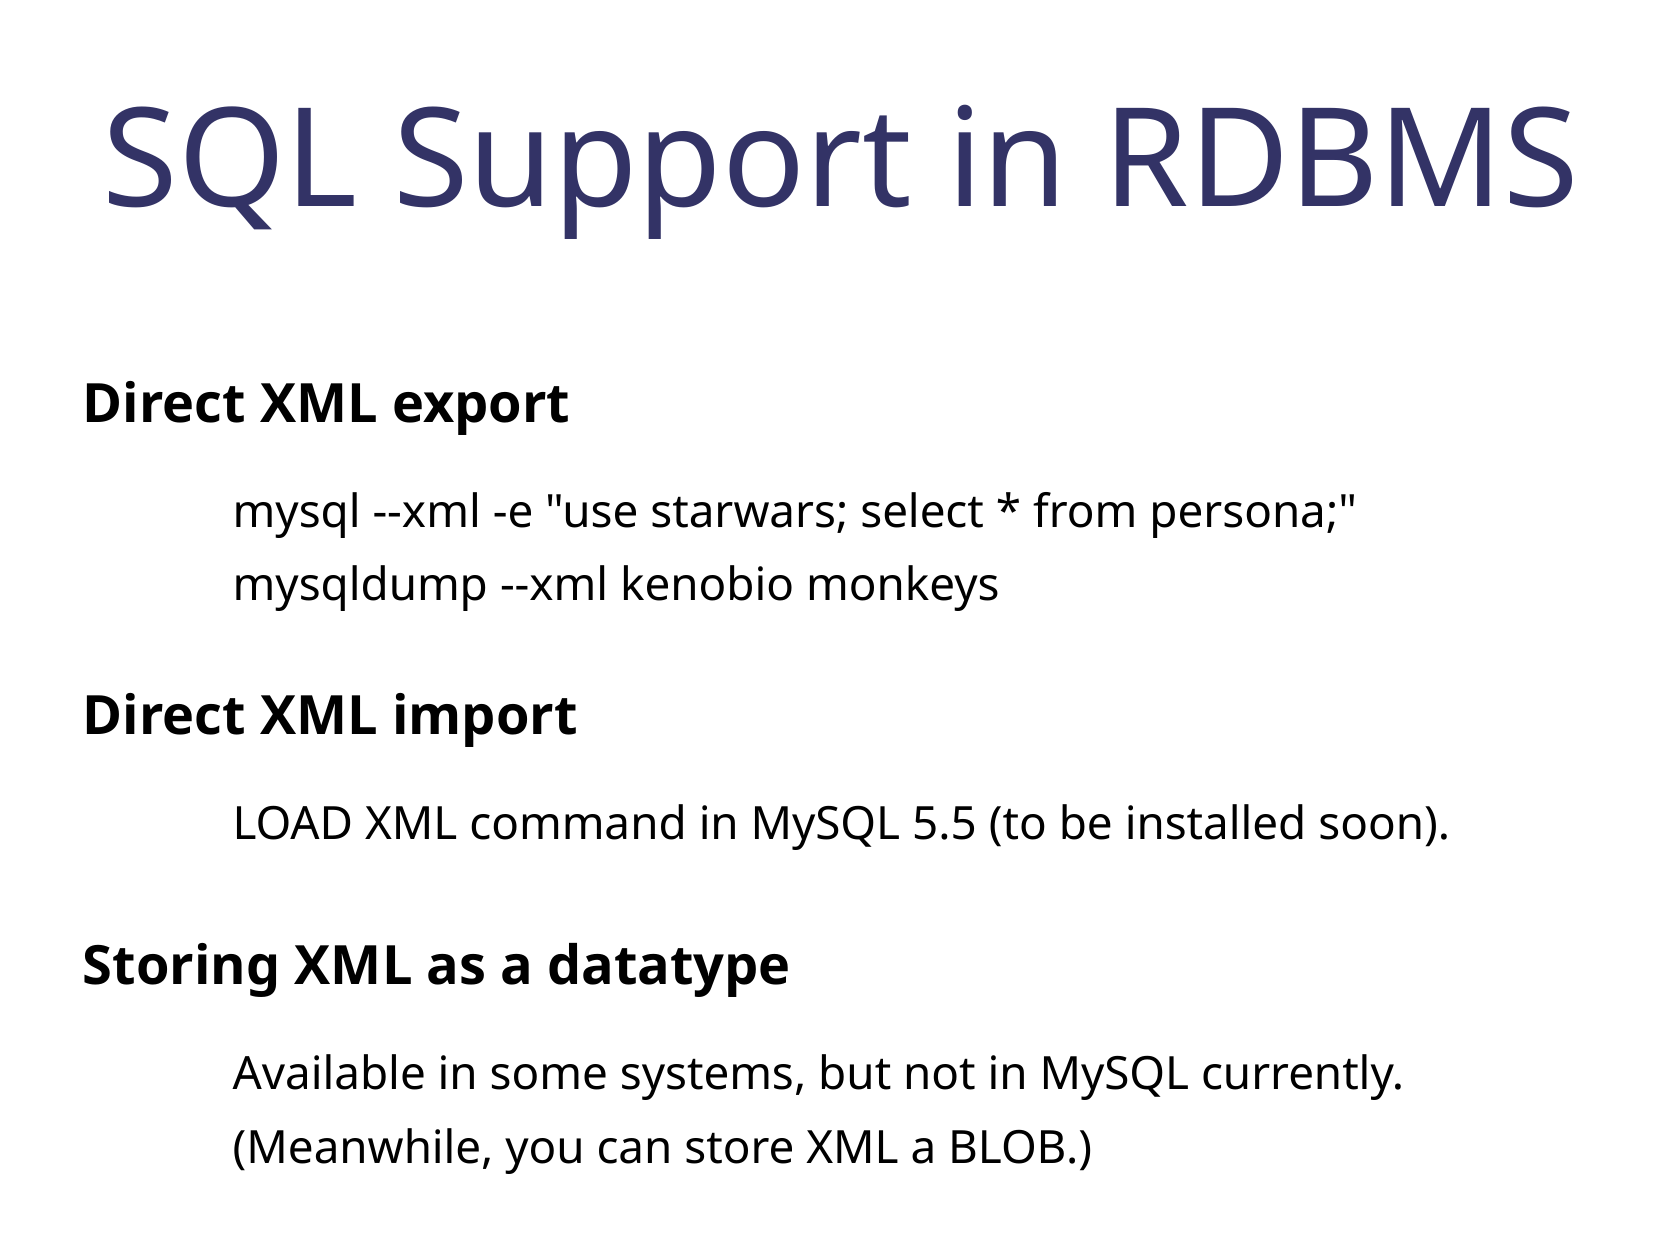

# SQL Support in RDBMS
Direct XML export
		mysql --xml -e "use starwars; select * from persona;"
		mysqldump --xml kenobio monkeys
Direct XML import
		LOAD XML command in MySQL 5.5 (to be installed soon).
Storing XML as a datatype
		Available in some systems, but not in MySQL currently.
		(Meanwhile, you can store XML a BLOB.)